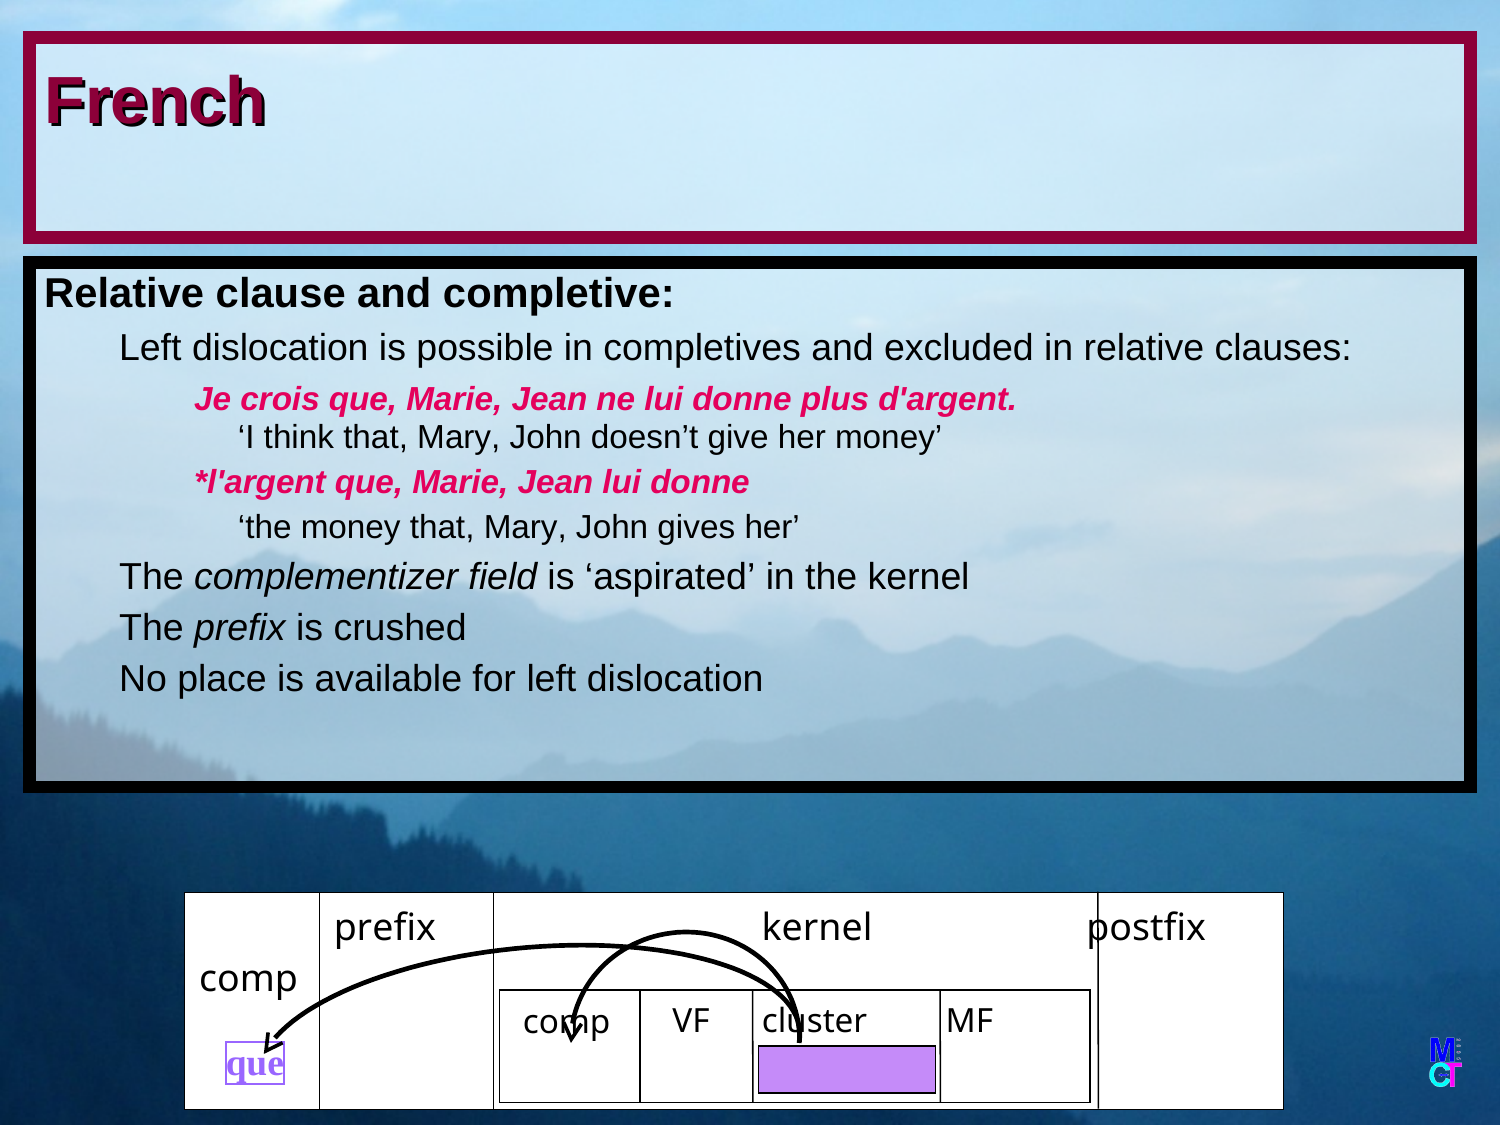

# French
Relative clause and completive:
Left dislocation is possible in completives and excluded in relative clauses:
Je crois que, Marie, Jean ne lui donne plus d'argent.
‘I think that, Mary, John doesn’t give her money’
*l'argent que, Marie, Jean lui donne
	‘the money that, Mary, John gives her’
The complementizer field is ‘aspirated’ in the kernel
The prefix is crushed
No place is available for left dislocation
 comp
prefix
 kernel postfix
 VF cluster MF
 comp
que